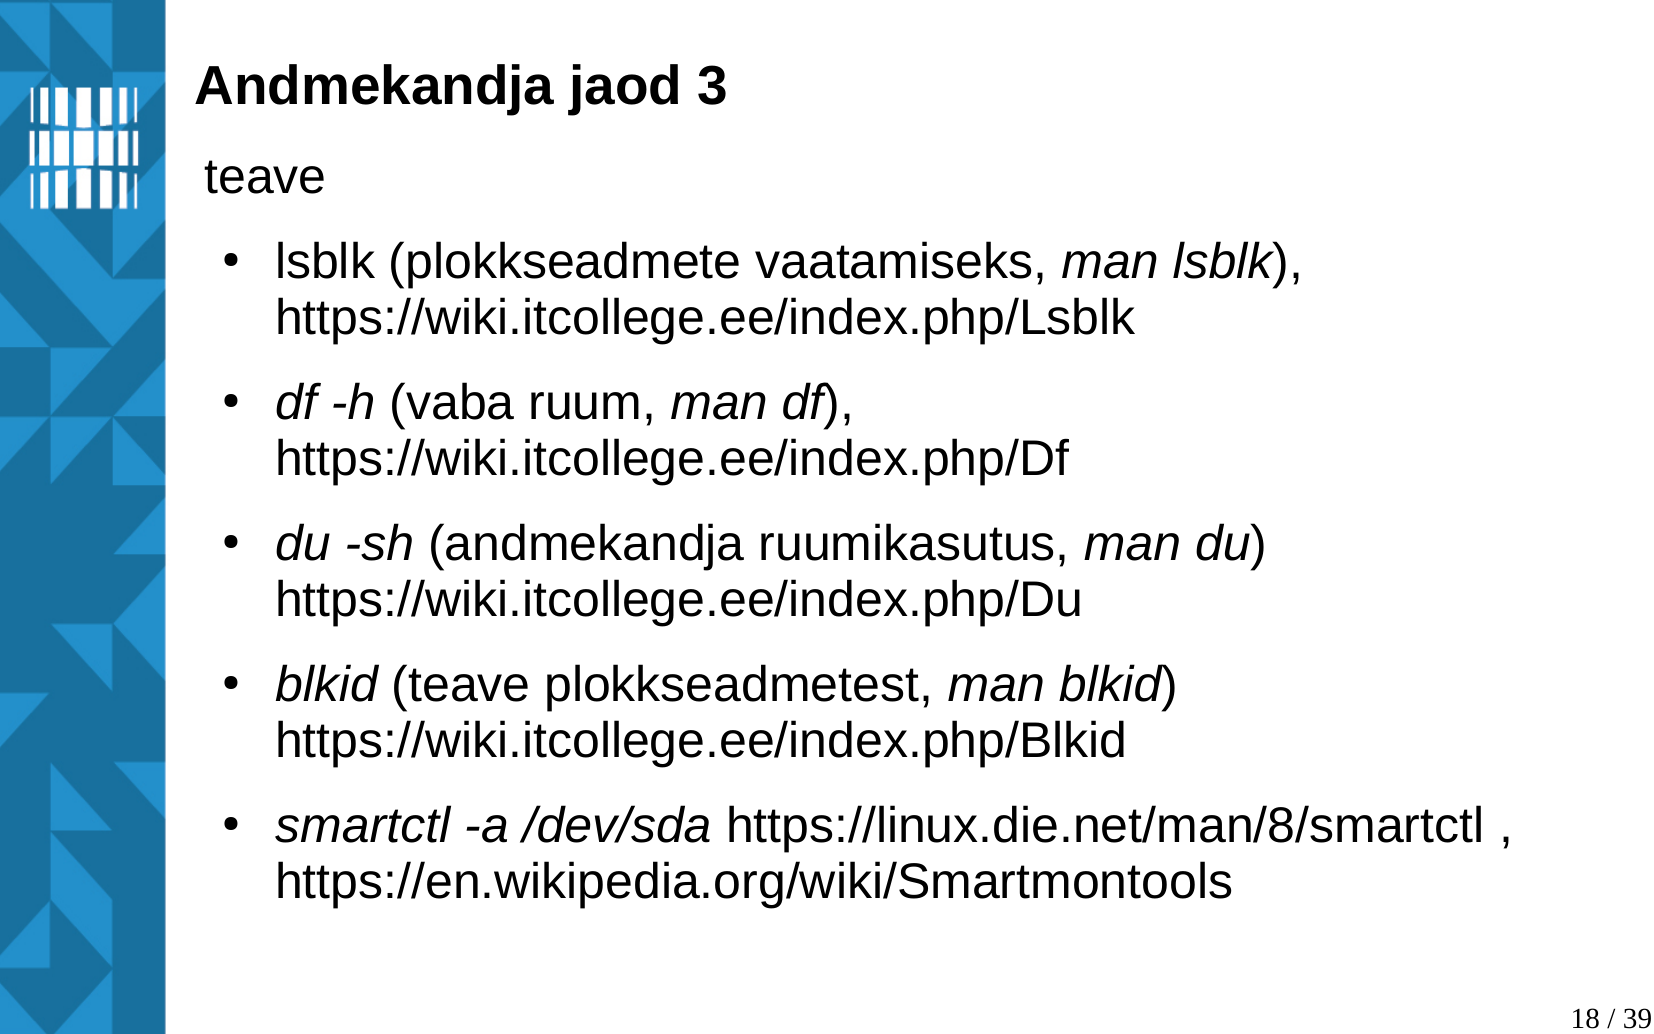

# Andmekandja jaod 3
teave
lsblk (plokkseadmete vaatamiseks, man lsblk), https://wiki.itcollege.ee/index.php/Lsblk
df -h (vaba ruum, man df), https://wiki.itcollege.ee/index.php/Df
du -sh (andmekandja ruumikasutus, man du) https://wiki.itcollege.ee/index.php/Du
blkid (teave plokkseadmetest, man blkid) https://wiki.itcollege.ee/index.php/Blkid
smartctl -a /dev/sda https://linux.die.net/man/8/smartctl , https://en.wikipedia.org/wiki/Smartmontools
18